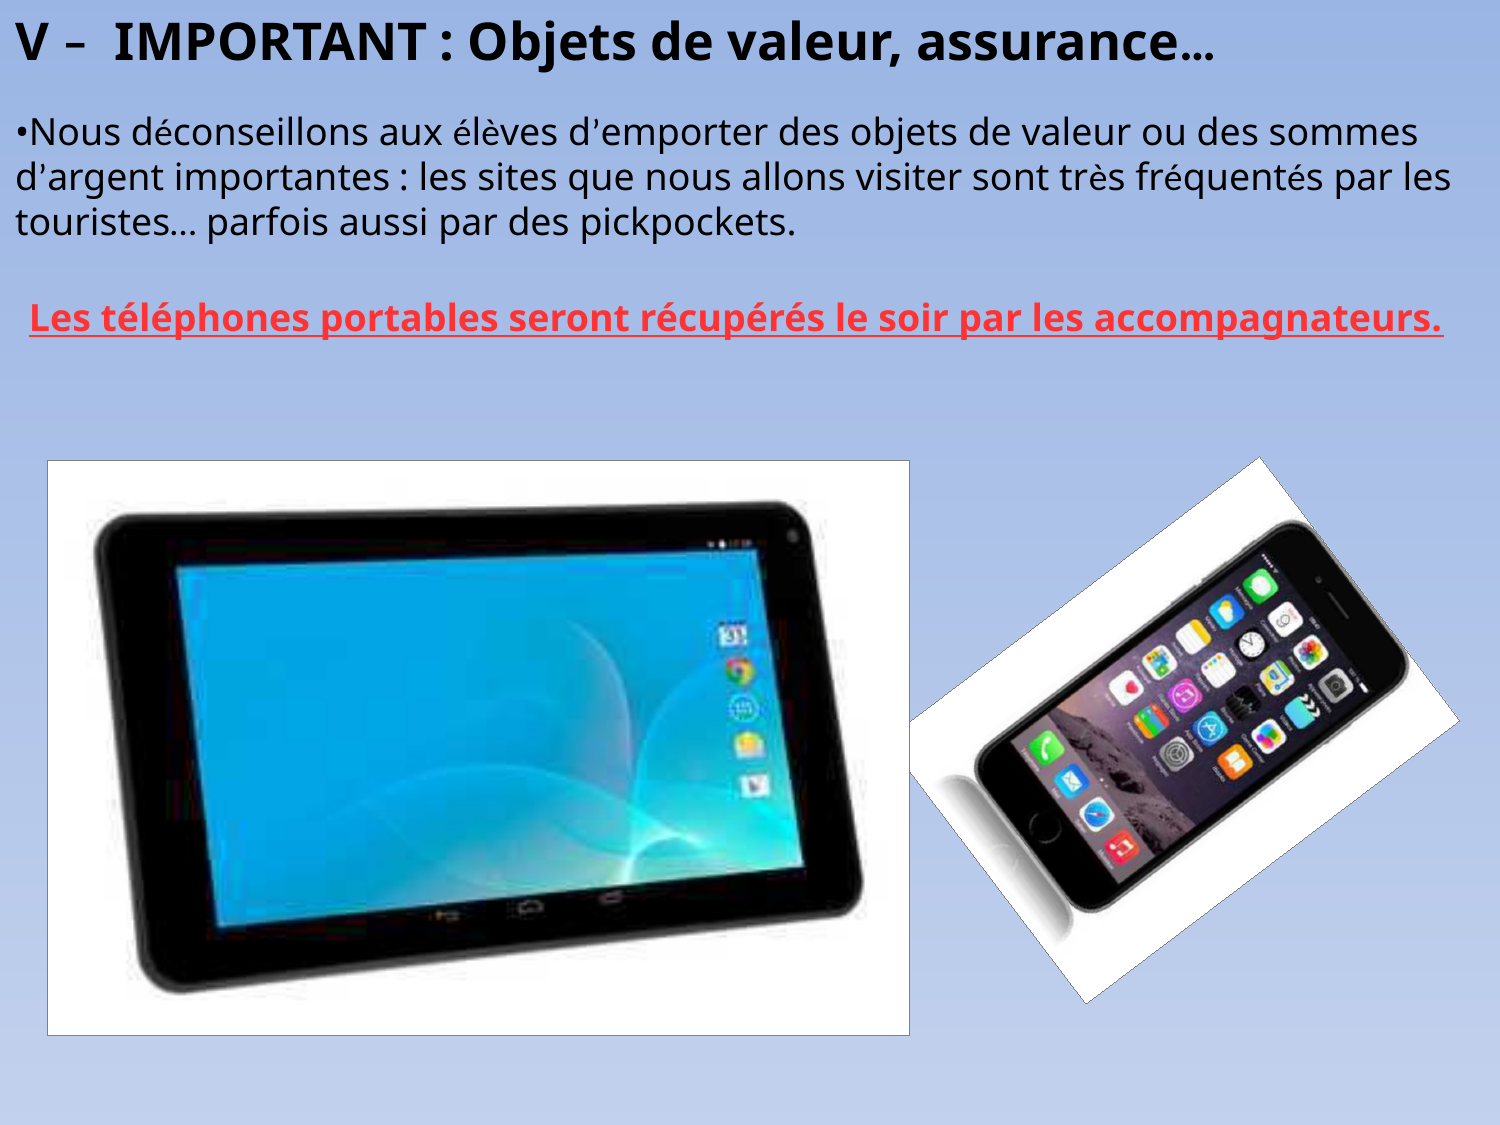

V – IMPORTANT : Objets de valeur, assurance…
Nous déconseillons aux élèves d’emporter des objets de valeur ou des sommes d’argent importantes : les sites que nous allons visiter sont très fréquentés par les touristes… parfois aussi par des pickpockets.
Les téléphones portables seront récupérés le soir par les accompagnateurs.